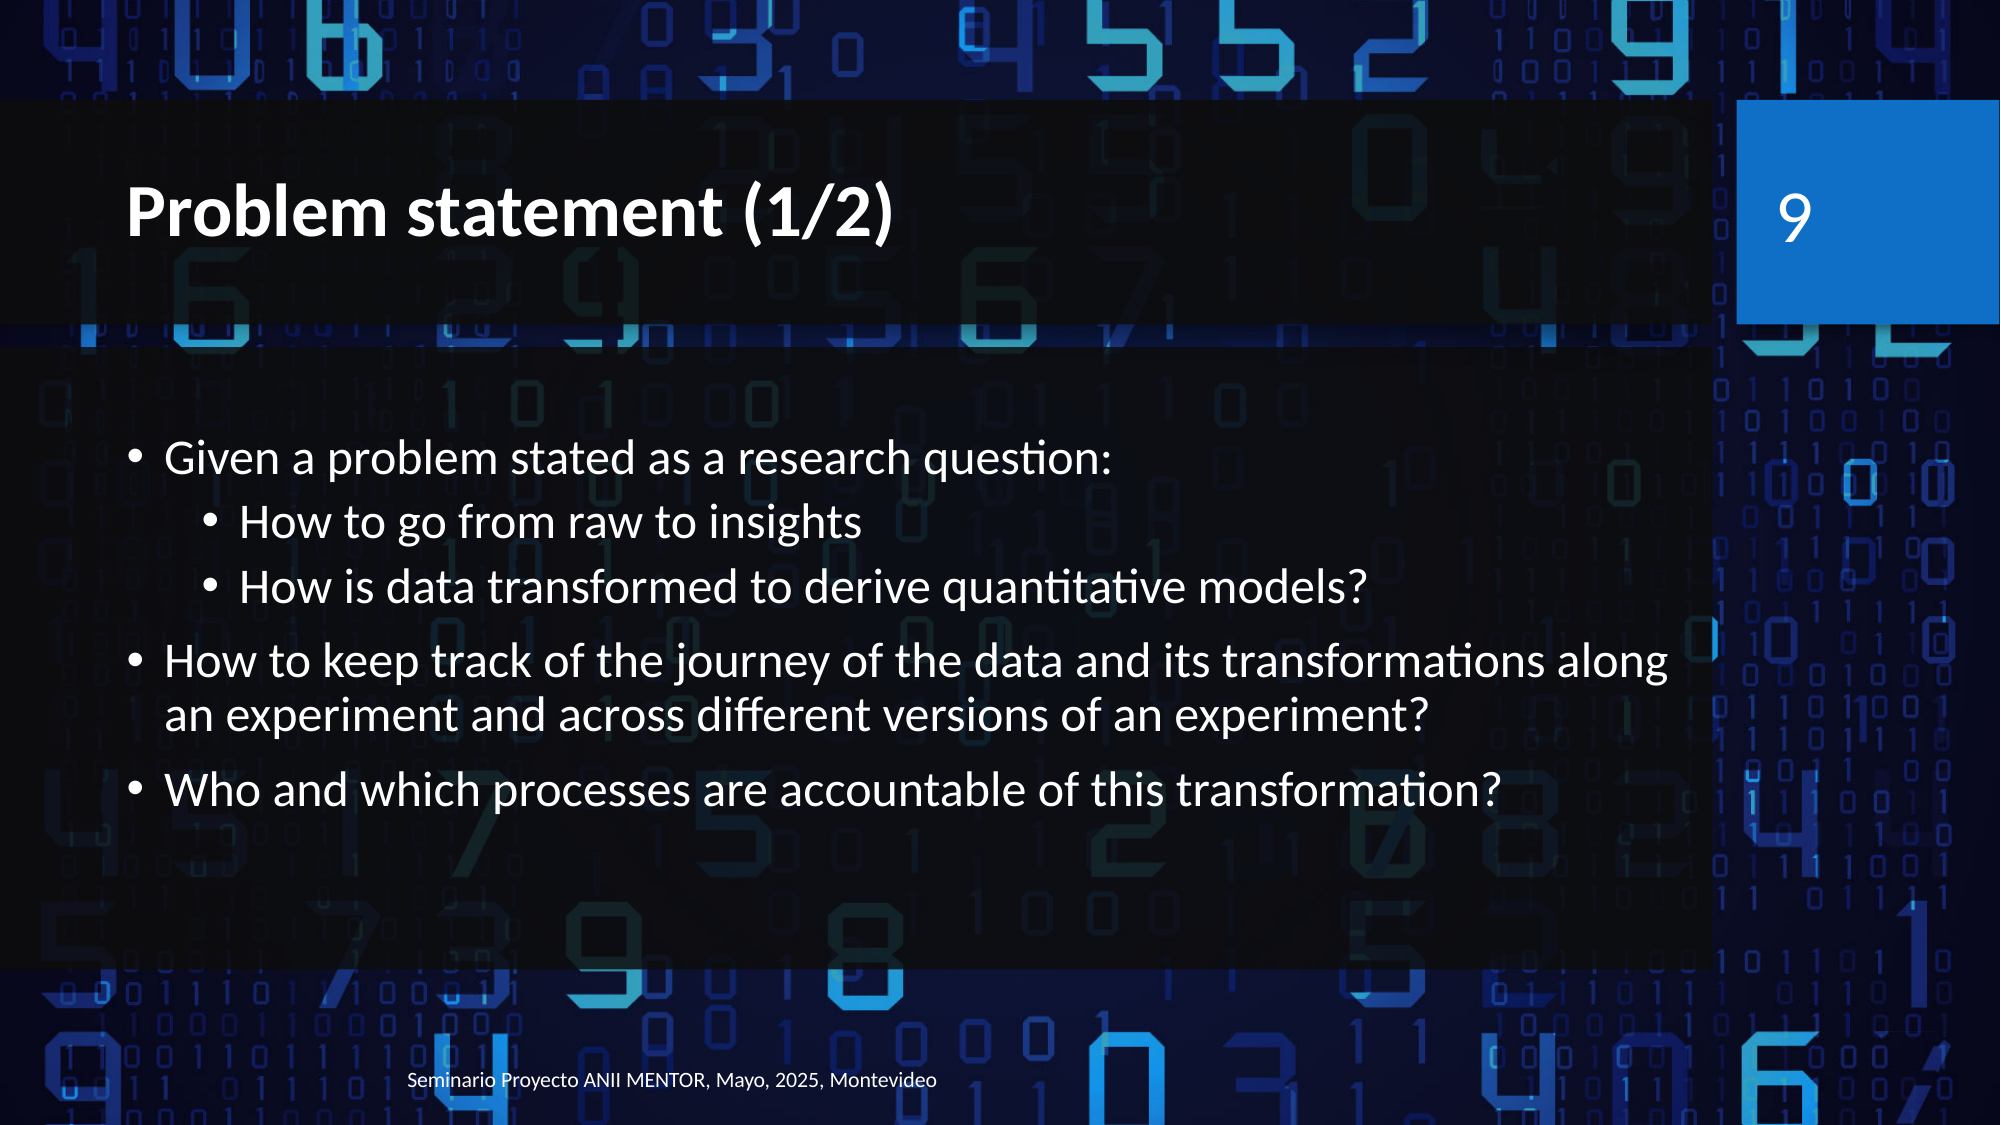

# Problem statement (1/2)
Given a problem stated as a research question:
How to go from raw to insights
How is data transformed to derive quantitative models?
How to keep track of the journey of the data and its transformations along an experiment and across different versions of an experiment?
Who and which processes are accountable of this transformation?
Seminario Proyecto ANII MENTOR, Mayo, 2025, Montevideo